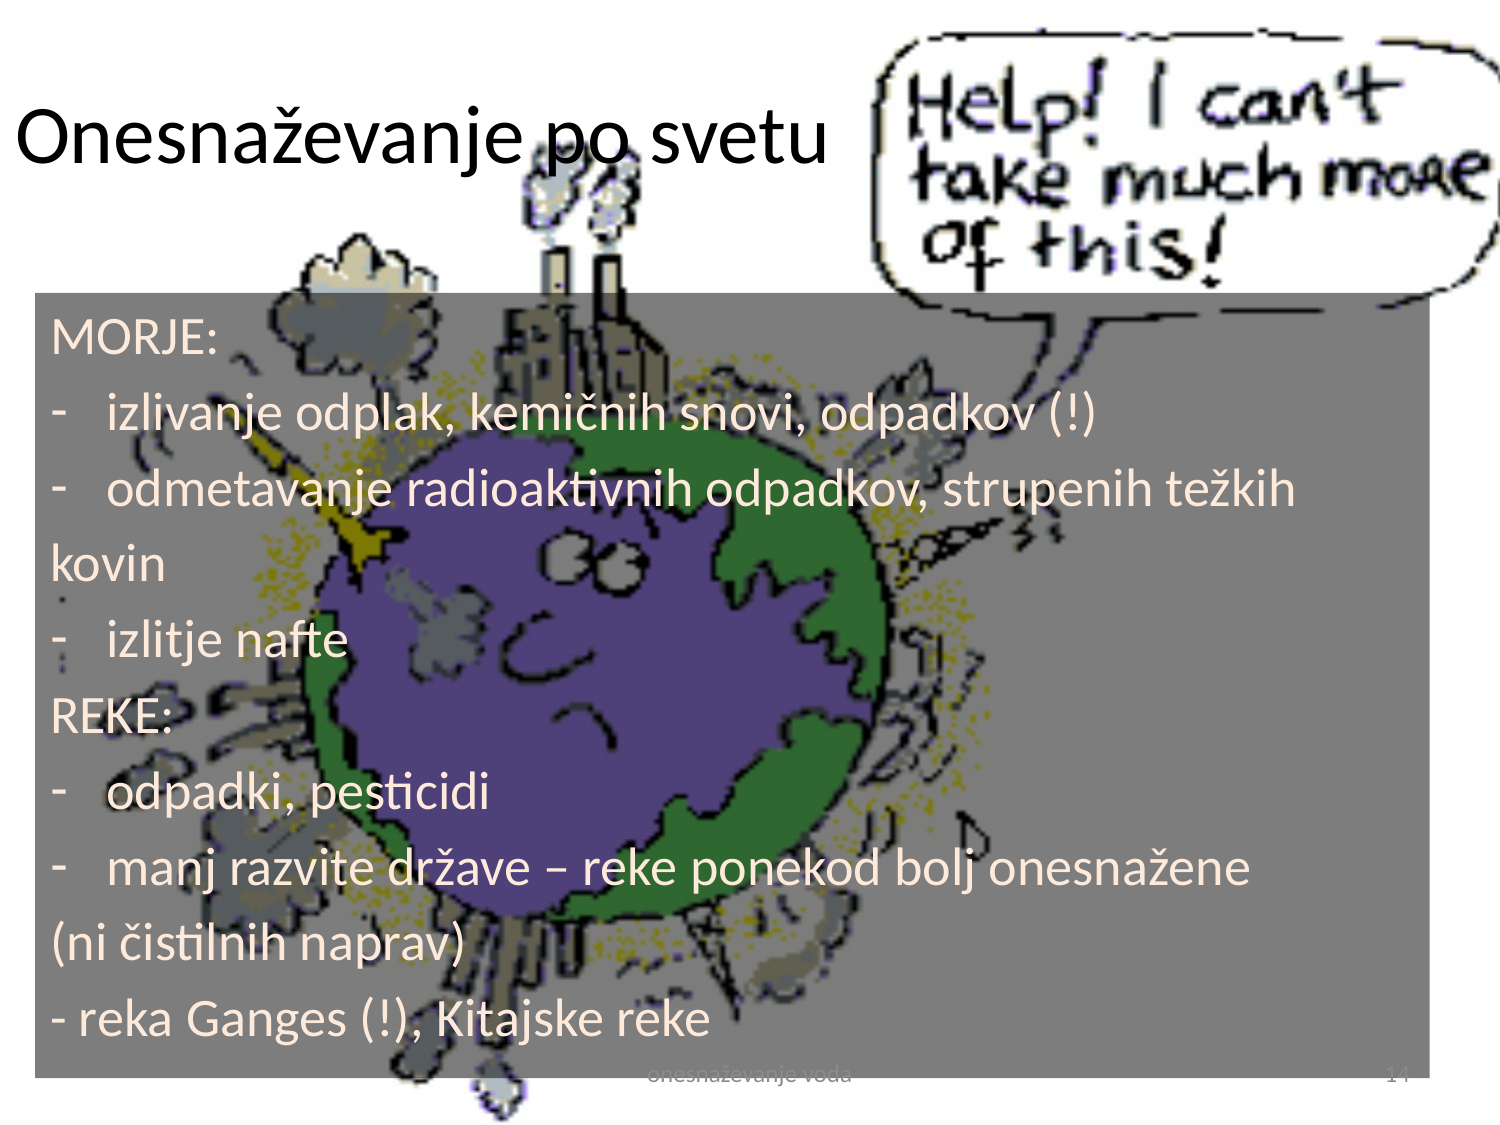

# Onesnaževanje po svetu
MORJE:
izlivanje odplak, kemičnih snovi, odpadkov (!)
odmetavanje radioaktivnih odpadkov, strupenih težkih
kovin
izlitje nafte
REKE:
odpadki, pesticidi
manj razvite države – reke ponekod bolj onesnažene
(ni čistilnih naprav)
- reka Ganges (!), Kitajske reke
onesnaževanje voda